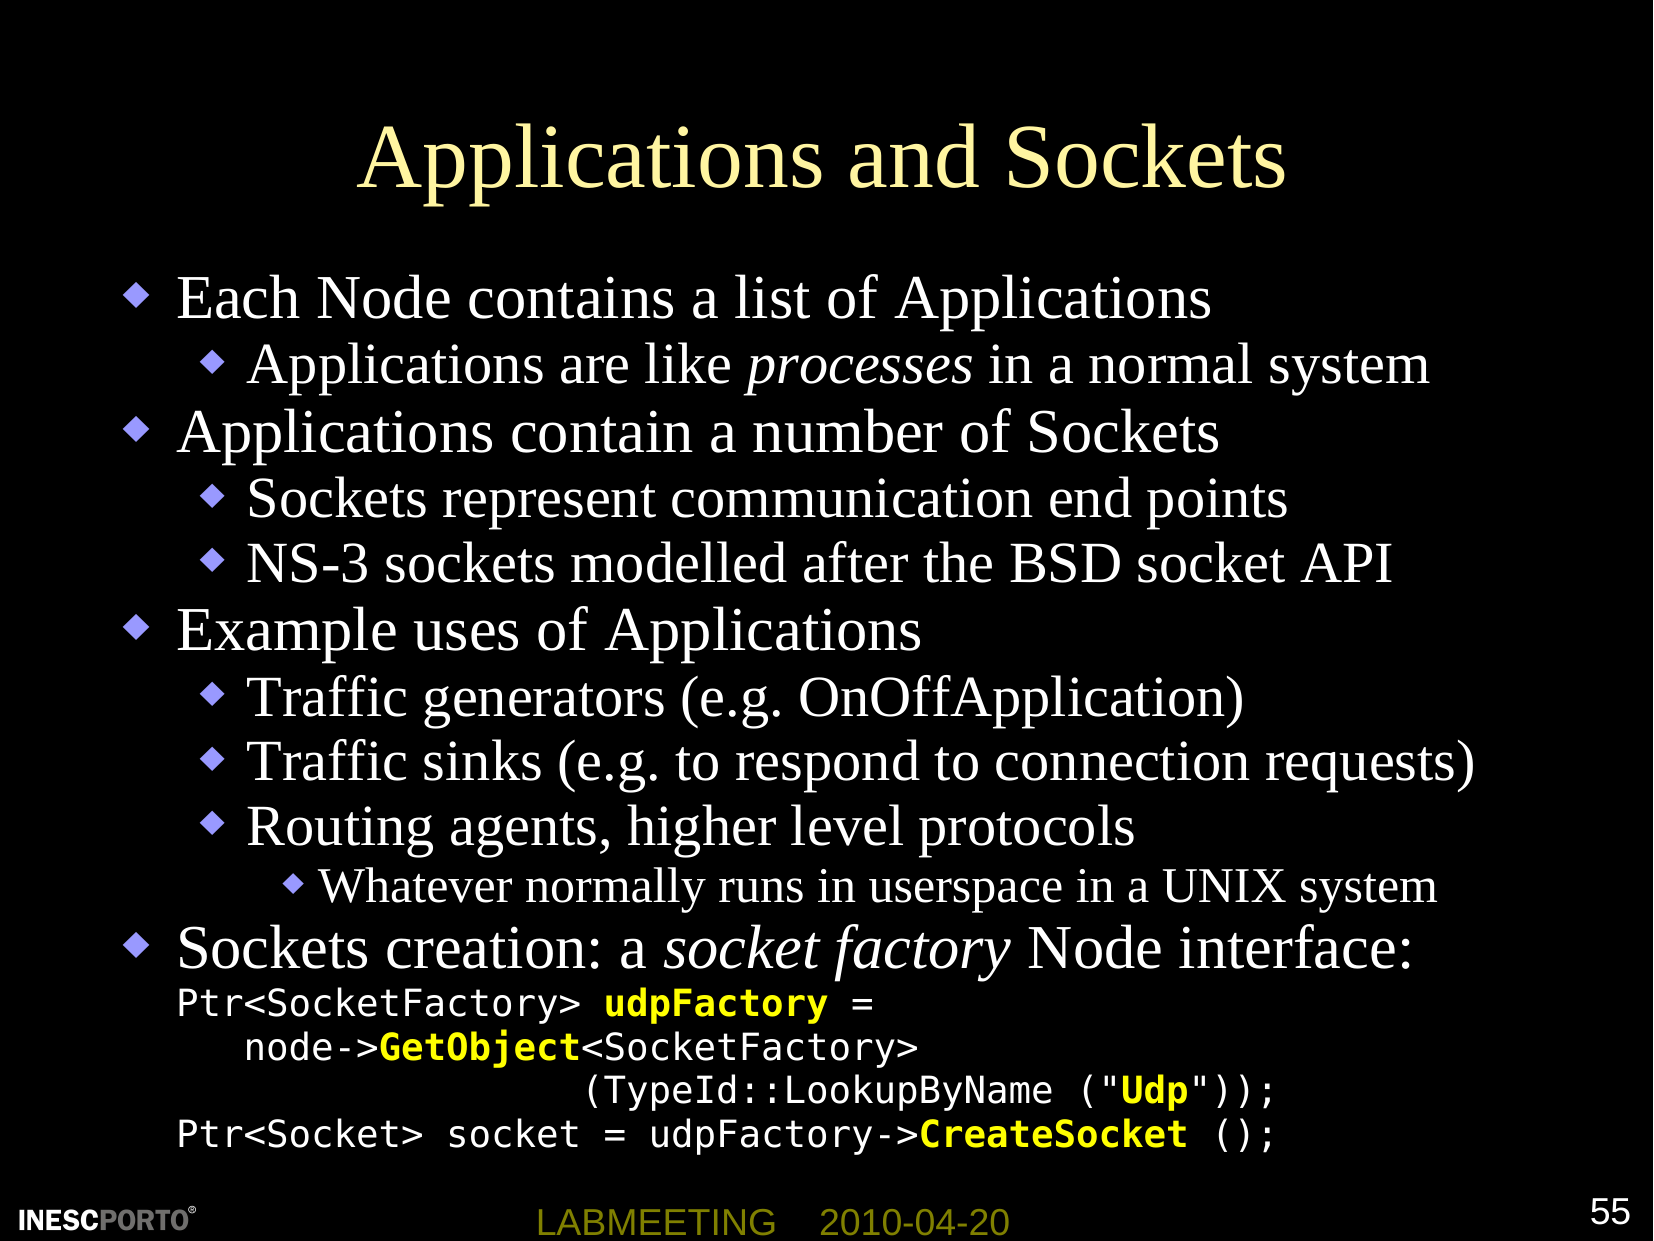

# Applications and Sockets
Each Node contains a list of Applications
Applications are like processes in a normal system
Applications contain a number of Sockets
Sockets represent communication end points
NS-3 sockets modelled after the BSD socket API
Example uses of Applications
Traffic generators (e.g. OnOffApplication)
Traffic sinks (e.g. to respond to connection requests)
Routing agents, higher level protocols
Whatever normally runs in userspace in a UNIX system
Sockets creation: a socket factory Node interface:
Ptr<SocketFactory> udpFactory =
 node->GetObject<SocketFactory>
 (TypeId::LookupByName ("Udp"));
Ptr<Socket> socket = udpFactory->CreateSocket ();